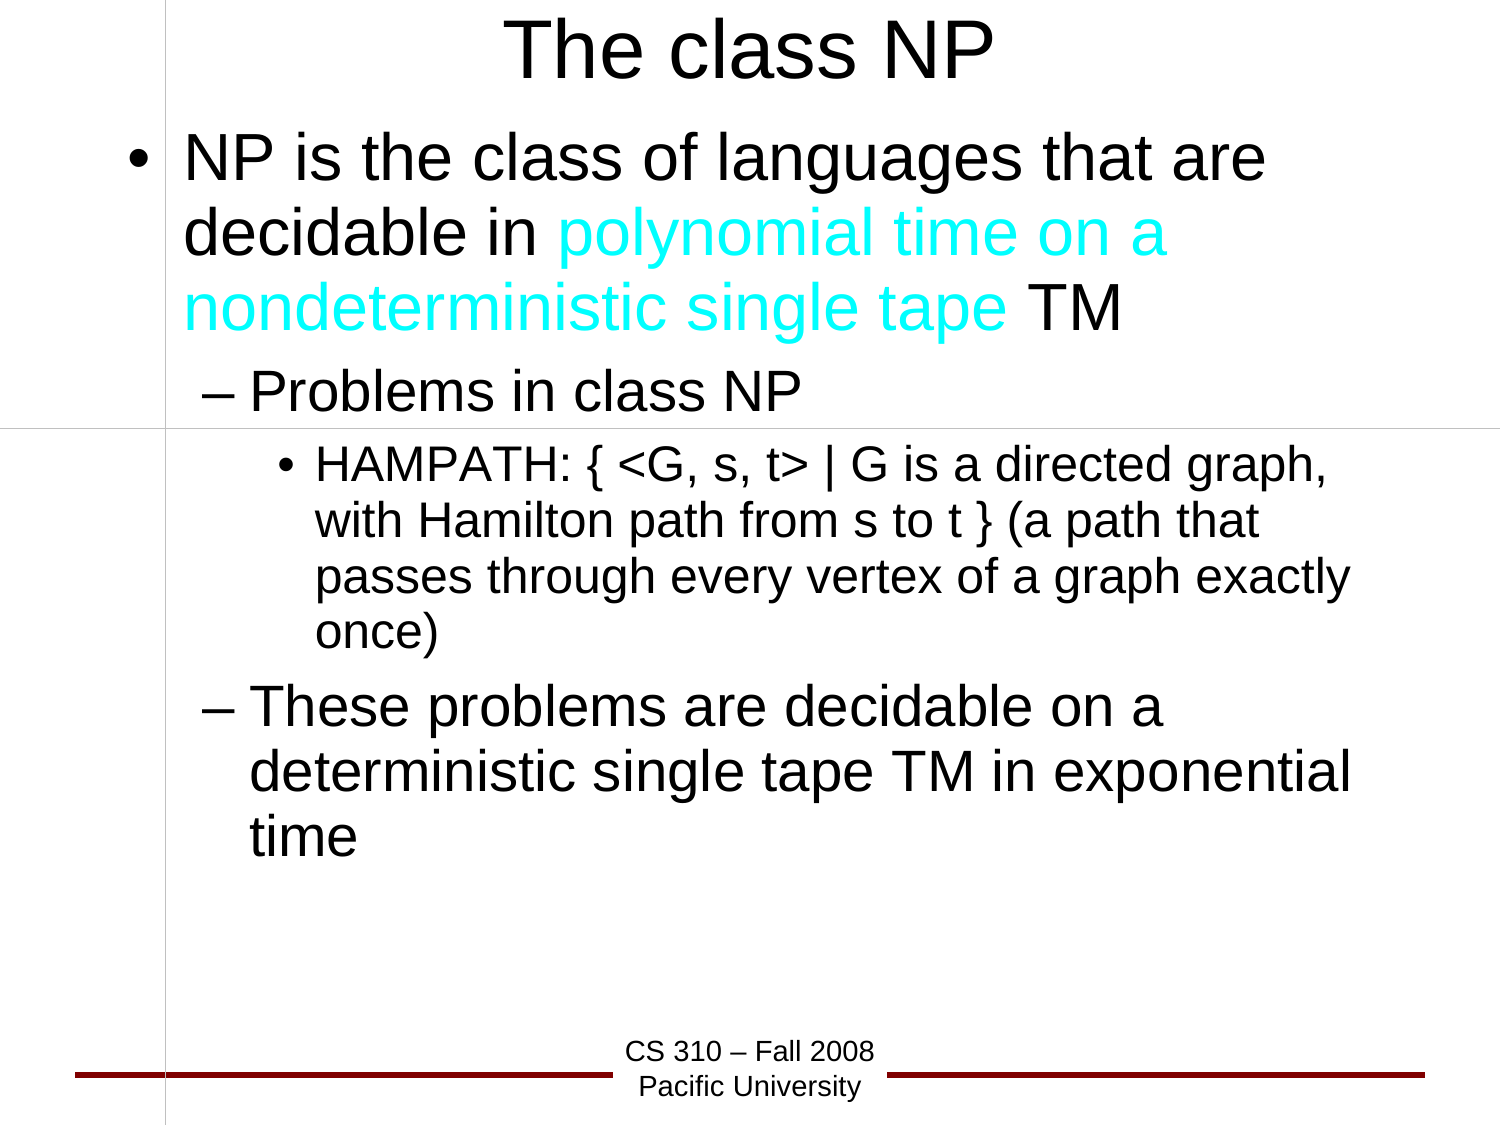

# The class NP
NP is the class of languages that are decidable in polynomial time on a nondeterministic single tape TM
Problems in class NP
HAMPATH: { <G, s, t> | G is a directed graph, with Hamilton path from s to t } (a path that passes through every vertex of a graph exactly once)
These problems are decidable on a deterministic single tape TM in exponential time